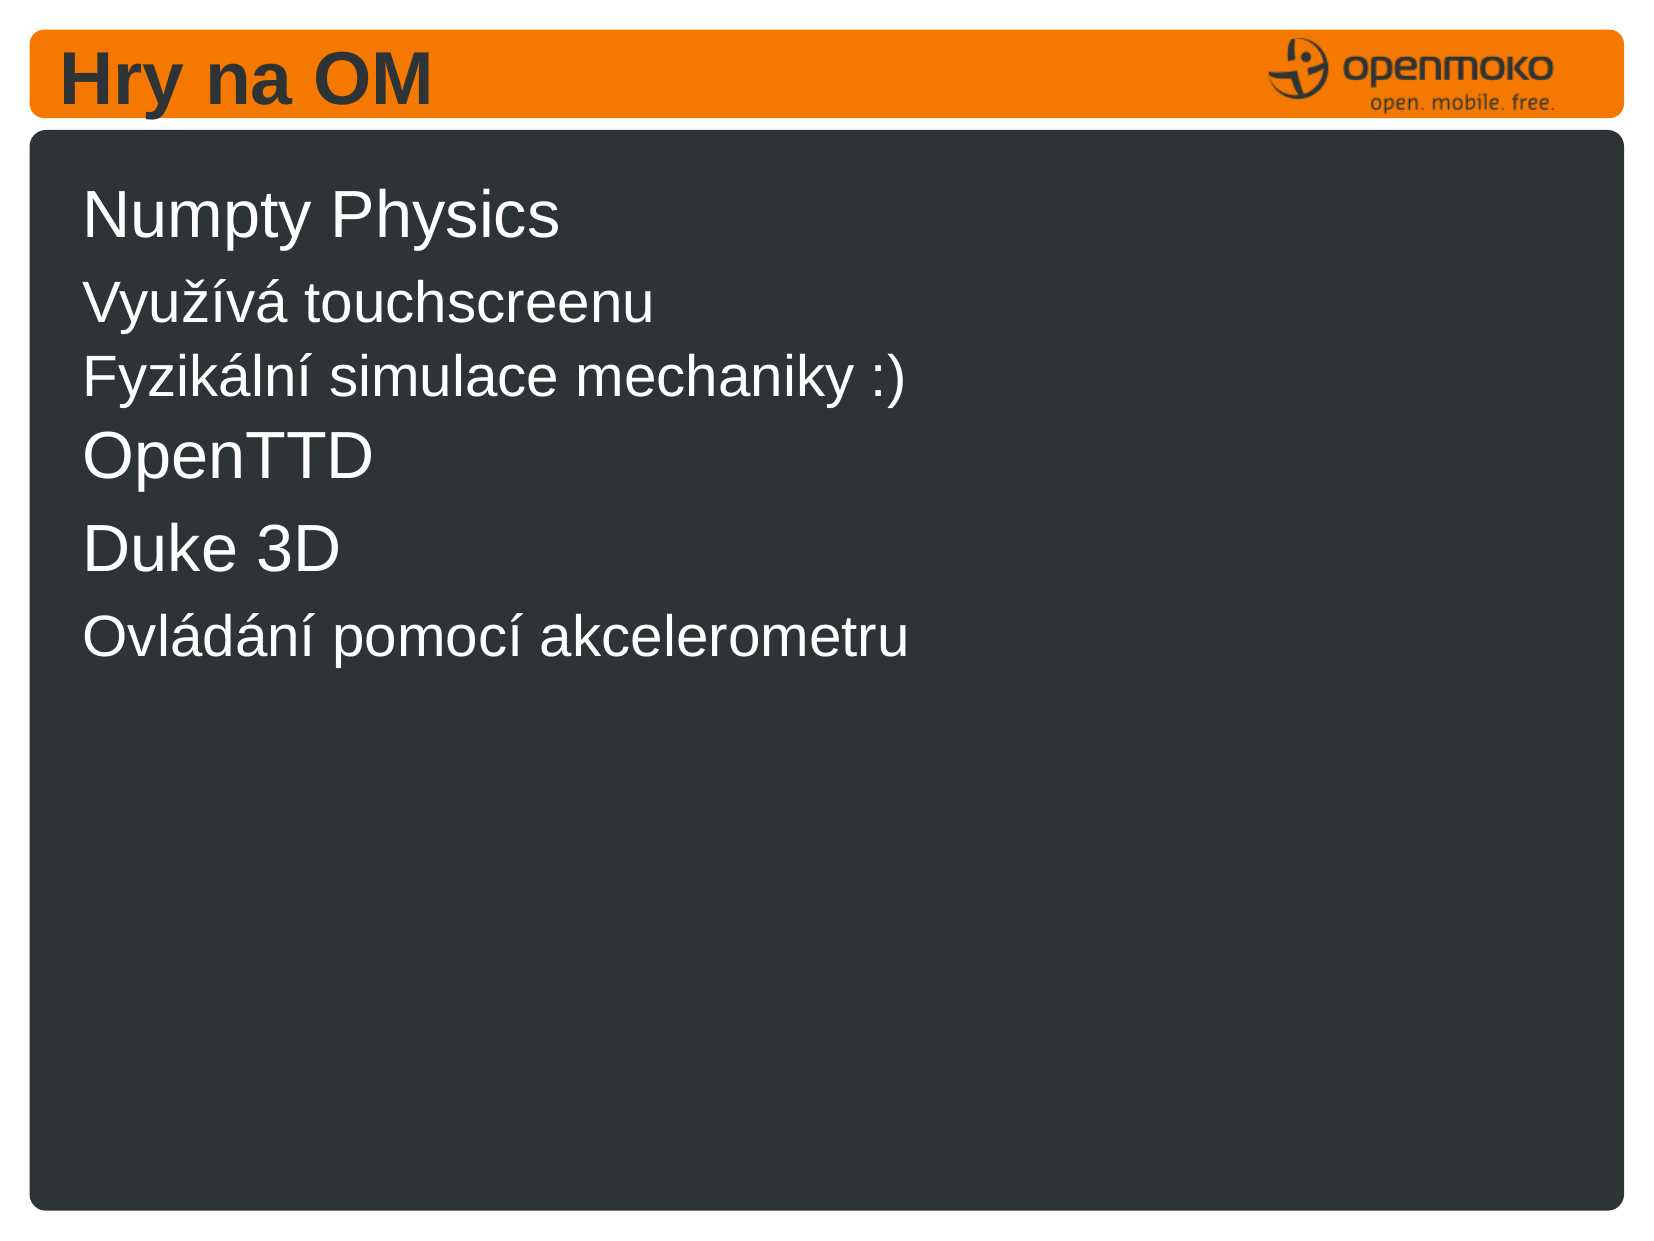

# Hry na OM
Numpty Physics
Využívá touchscreenu
Fyzikální simulace mechaniky :)
OpenTTD
Duke 3D
Ovládání pomocí akcelerometru